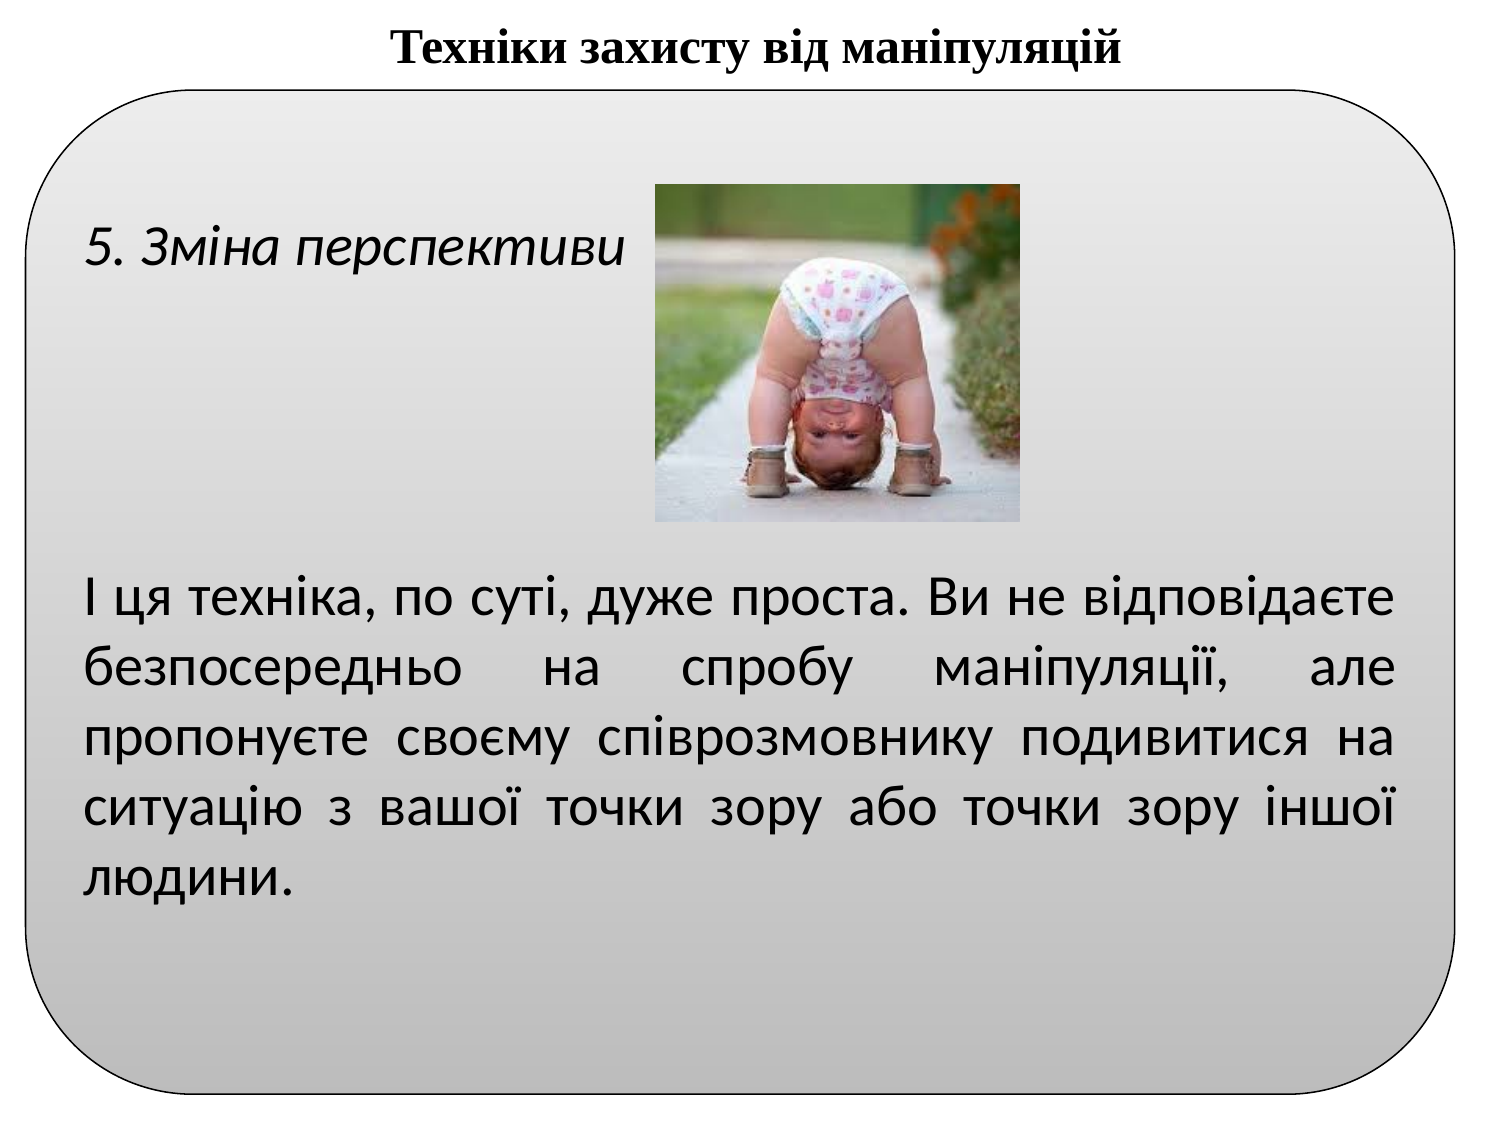

# Техніки захисту від маніпуляцій
5. Зміна перспективи
І ця техніка, по суті, дуже проста. Ви не відповідаєте безпосередньо на спробу маніпуляції, але пропонуєте своєму співрозмовнику подивитися на ситуацію з вашої точки зору або точки зору іншої людини.